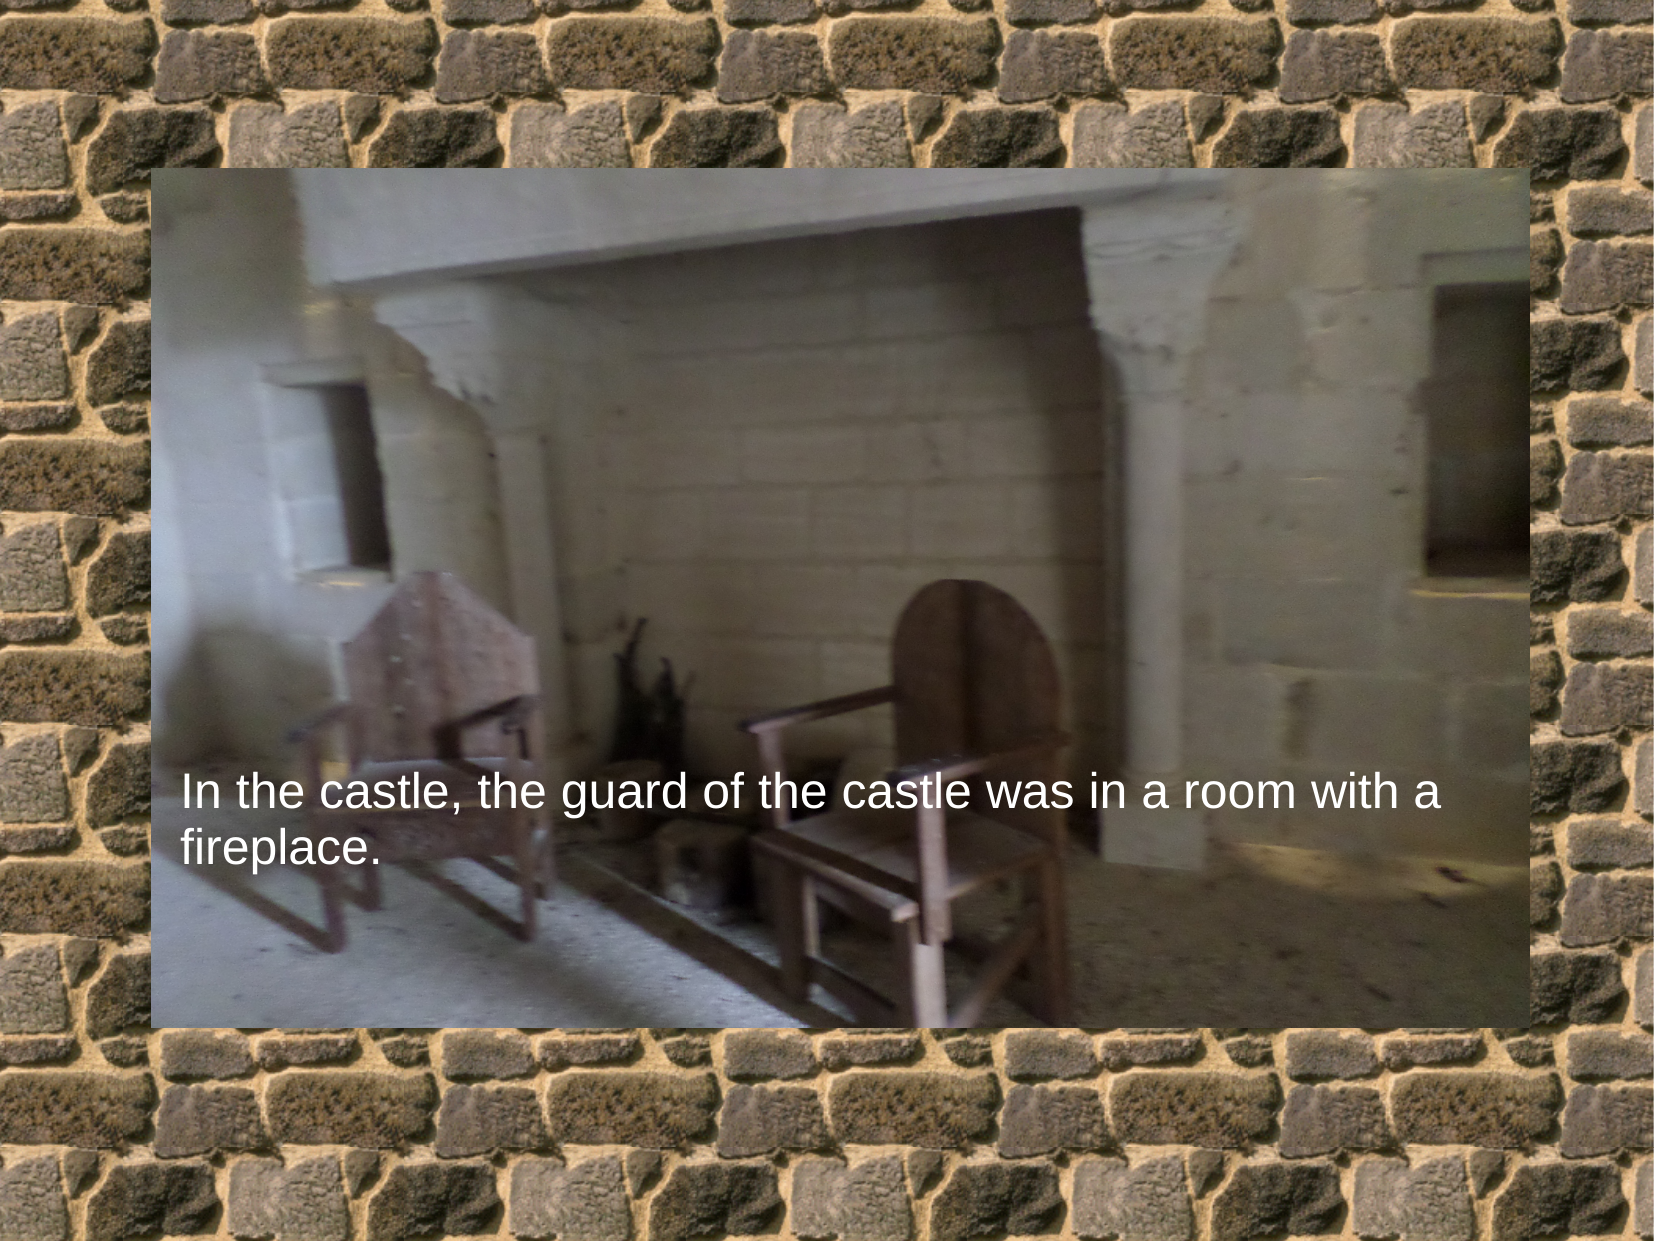

In the castle, the guard of the castle was in a room with a fireplace.